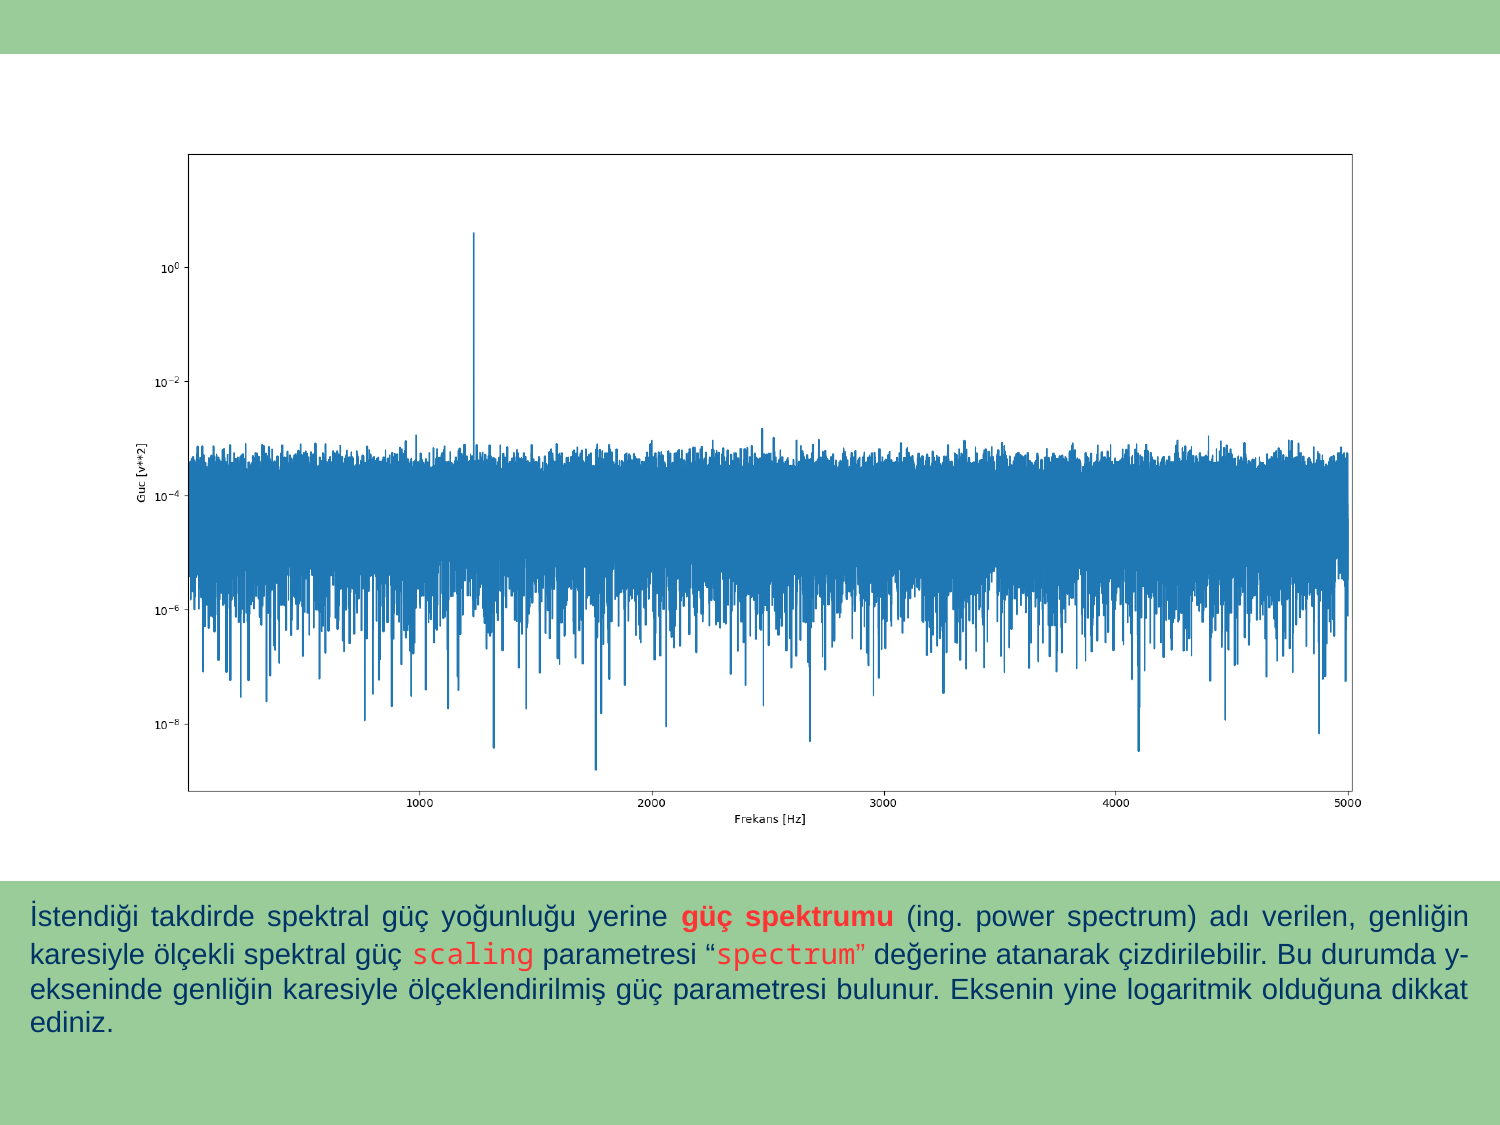

İstendiği takdirde spektral güç yoğunluğu yerine güç spektrumu (ing. power spectrum) adı verilen, genliğin karesiyle ölçekli spektral güç scaling parametresi “spectrum” değerine atanarak çizdirilebilir. Bu durumda y-ekseninde genliğin karesiyle ölçeklendirilmiş güç parametresi bulunur. Eksenin yine logaritmik olduğuna dikkat ediniz.